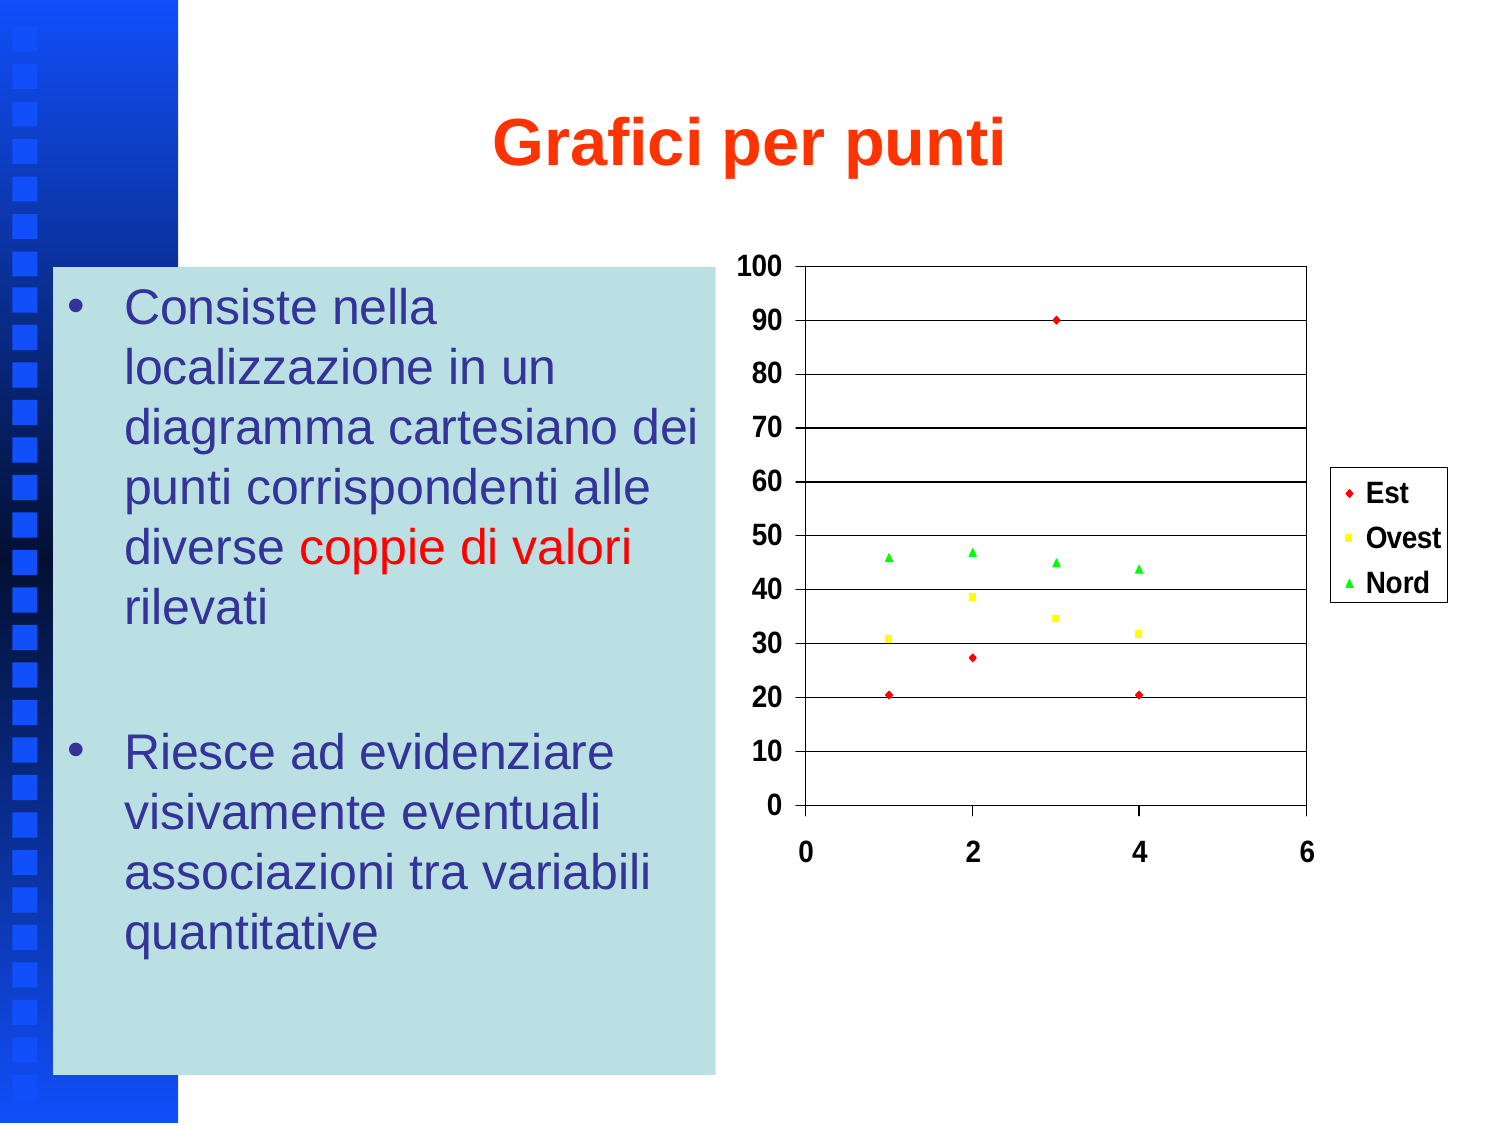

# Grafici per punti
Consiste nella localizzazione in un diagramma cartesiano dei punti corrispondenti alle diverse coppie di valori rilevati
Riesce ad evidenziare visivamente eventuali associazioni tra variabili quantitative